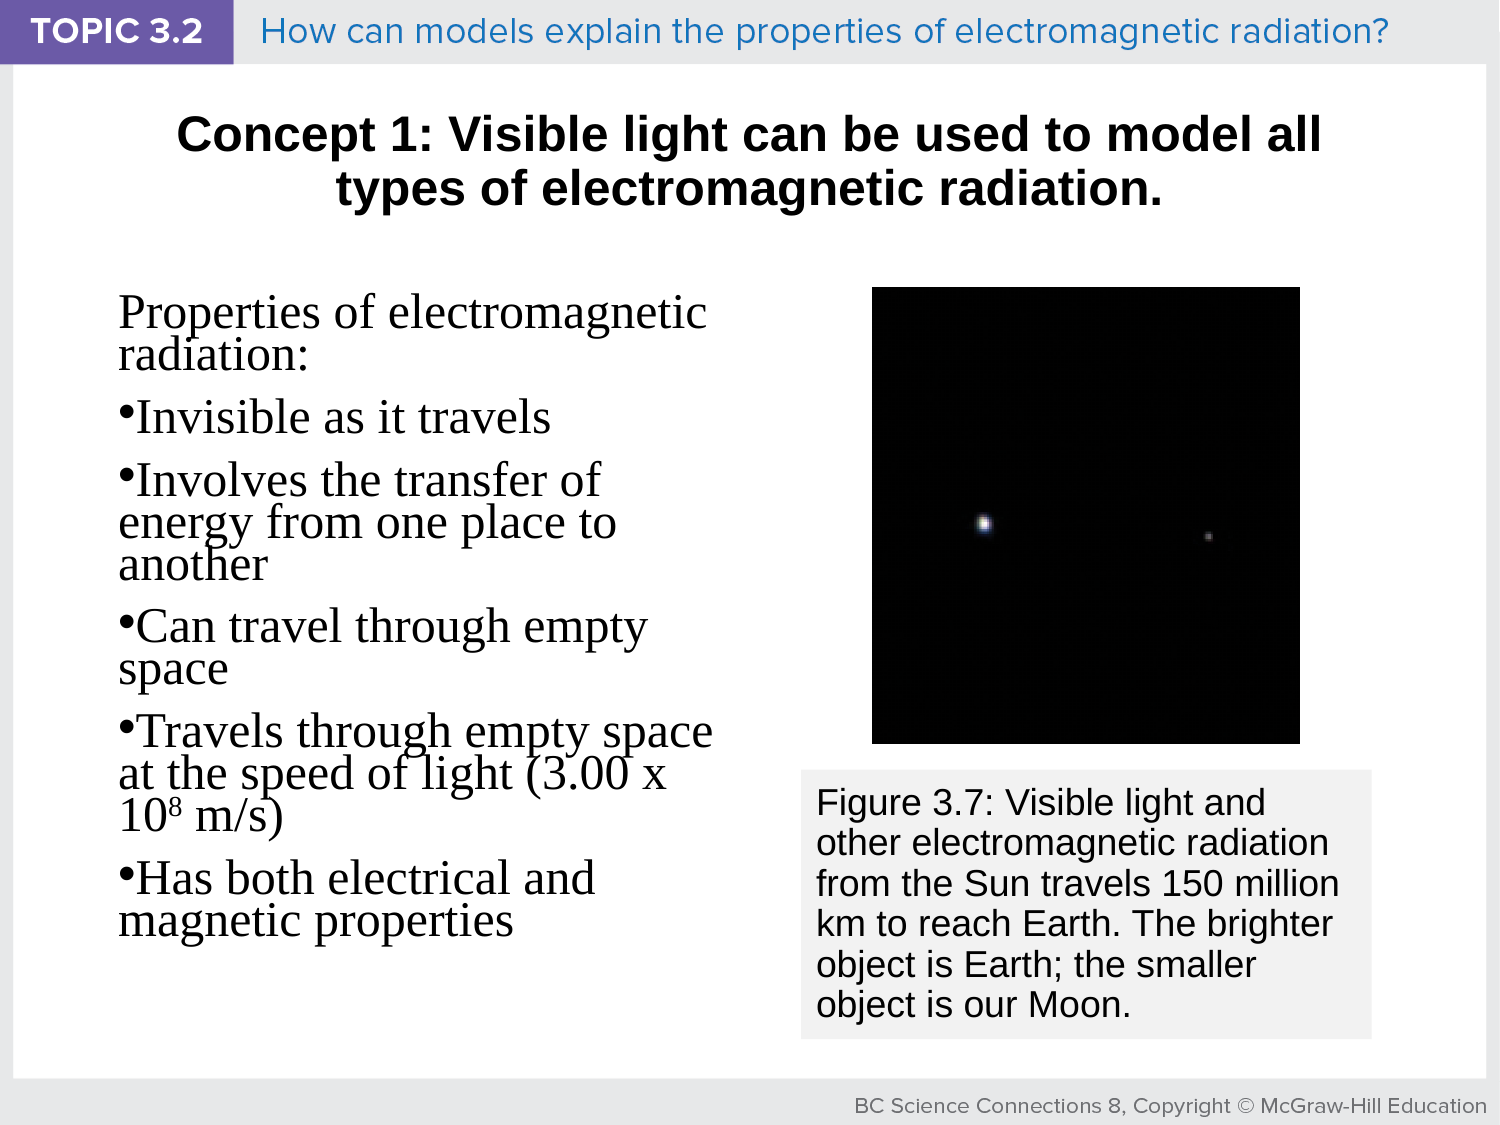

# Concept 1: Visible light can be used to model all types of electromagnetic radiation.
Properties of electromagnetic radiation:
Invisible as it travels
Involves the transfer of energy from one place to another
Can travel through empty space
Travels through empty space at the speed of light (3.00 x 108 m/s)
Has both electrical and magnetic properties
Figure 3.7: Visible light and other electromagnetic radiation from the Sun travels 150 million km to reach Earth. The brighter object is Earth; the smaller object is our Moon.